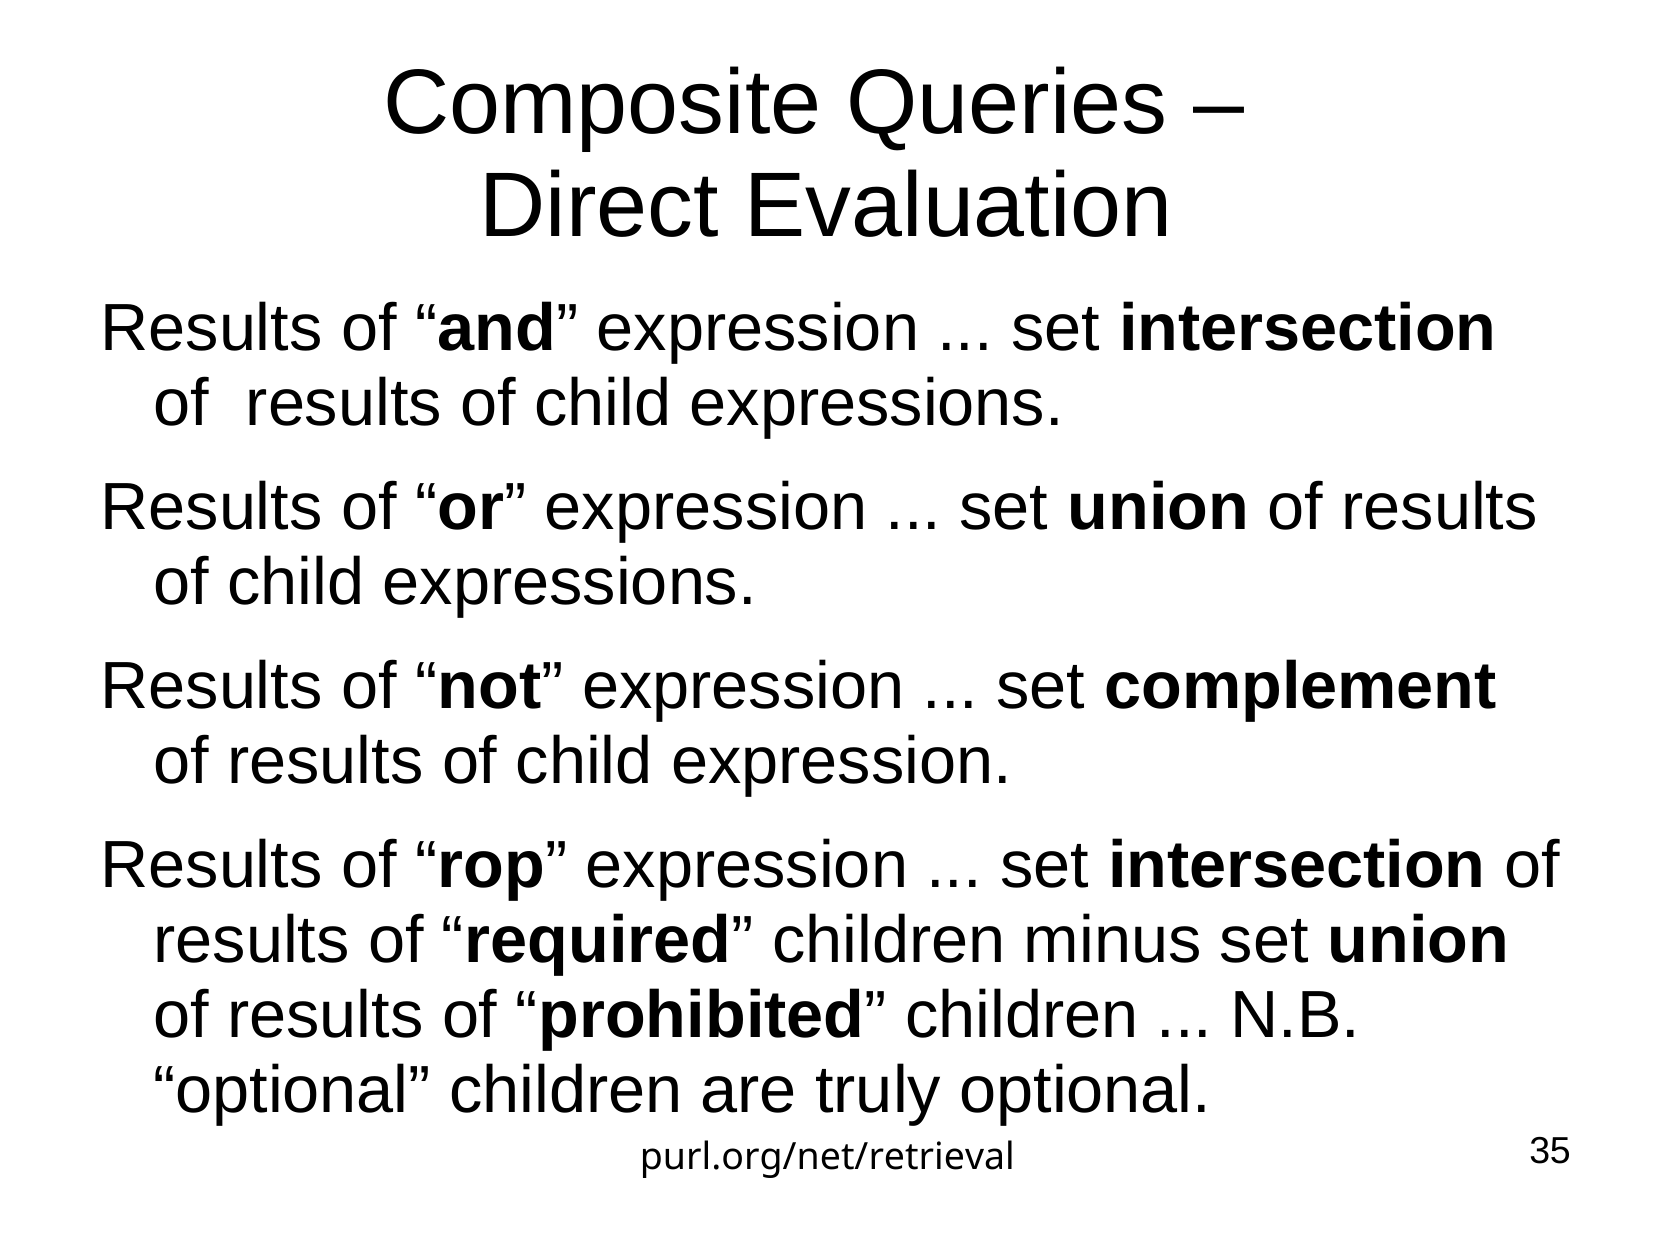

# Composite Queries – Direct Evaluation
Results of “and” expression ... set intersection of results of child expressions.
Results of “or” expression ... set union of results of child expressions.
Results of “not” expression ... set complement of results of child expression.
Results of “rop” expression ... set intersection of results of “required” children minus set union of results of “prohibited” children ... N.B. “optional” children are truly optional.
purl.org/net/retrieval
35